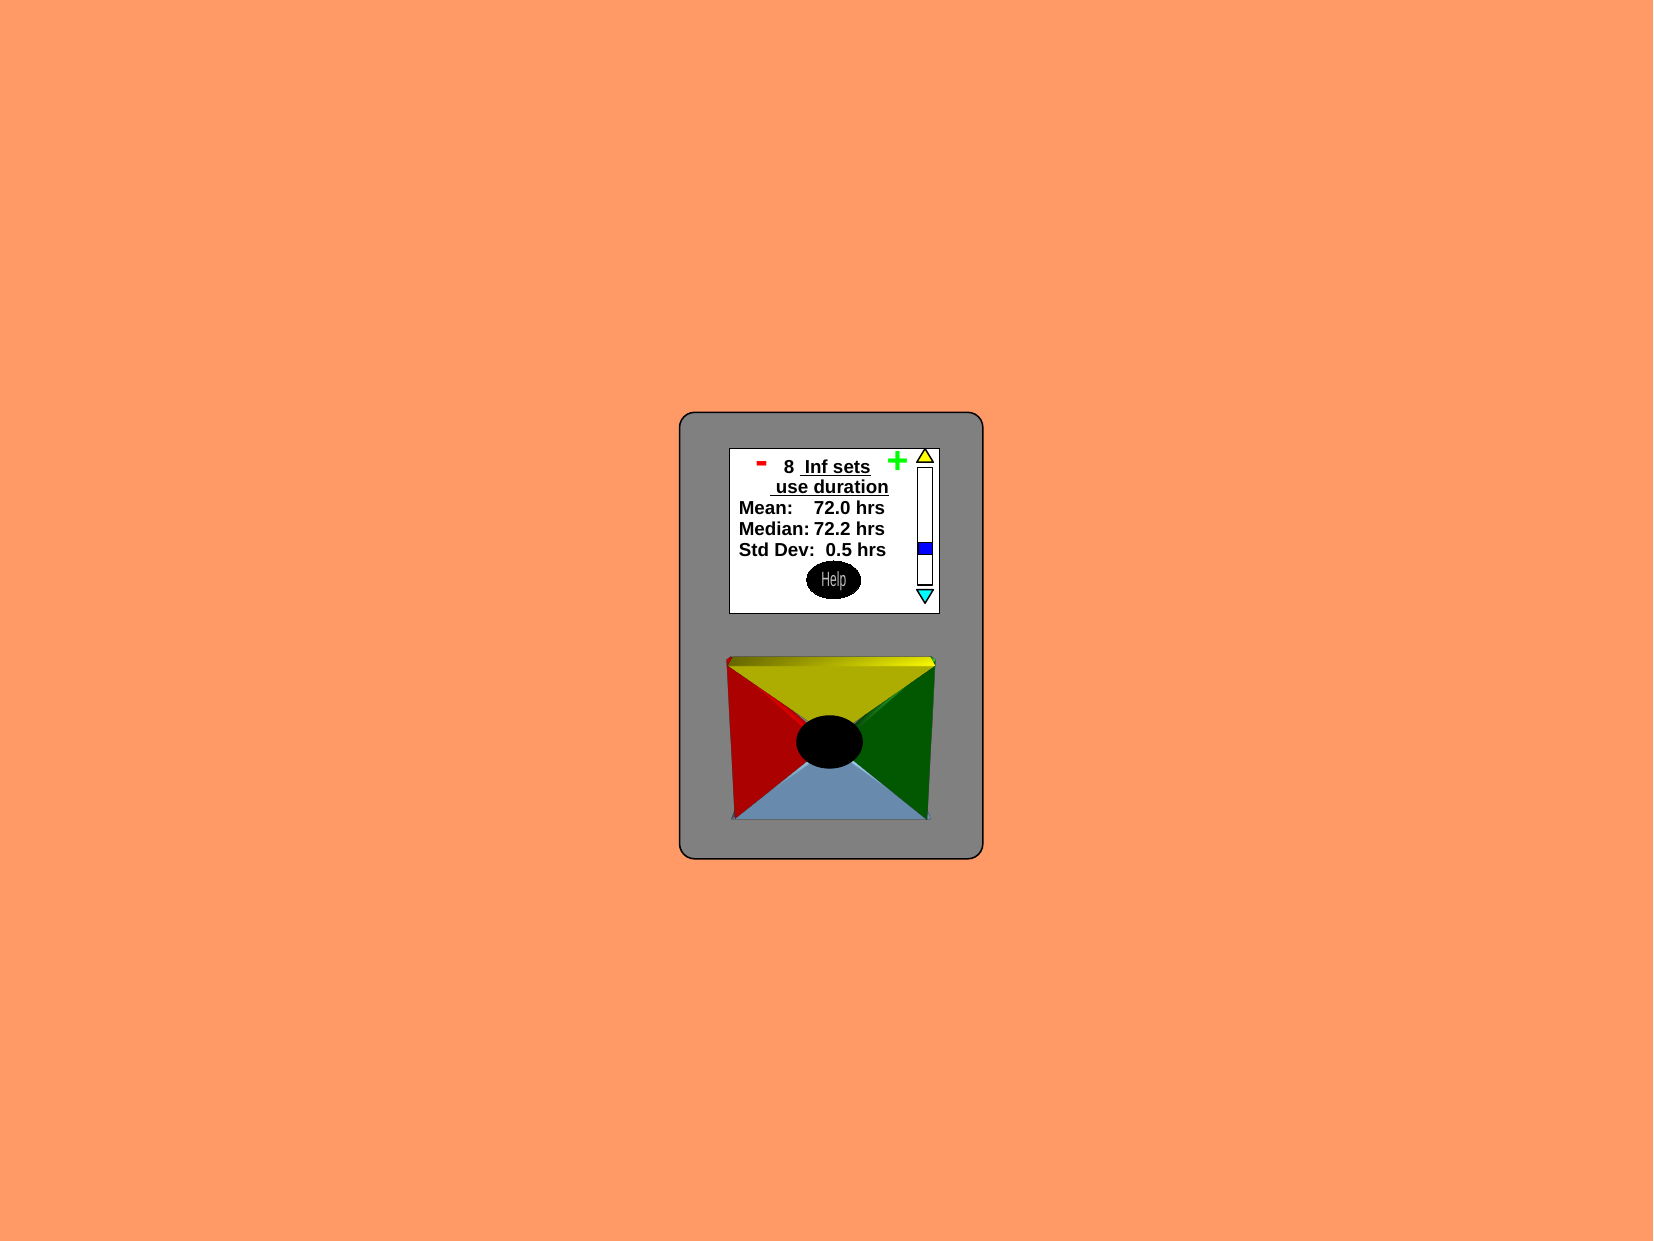

- 8 Inf sets +
 use duration
Mean:	72.0 hrs
Median:	72.2 hrs
Std Dev: 0.5 hrs
Help